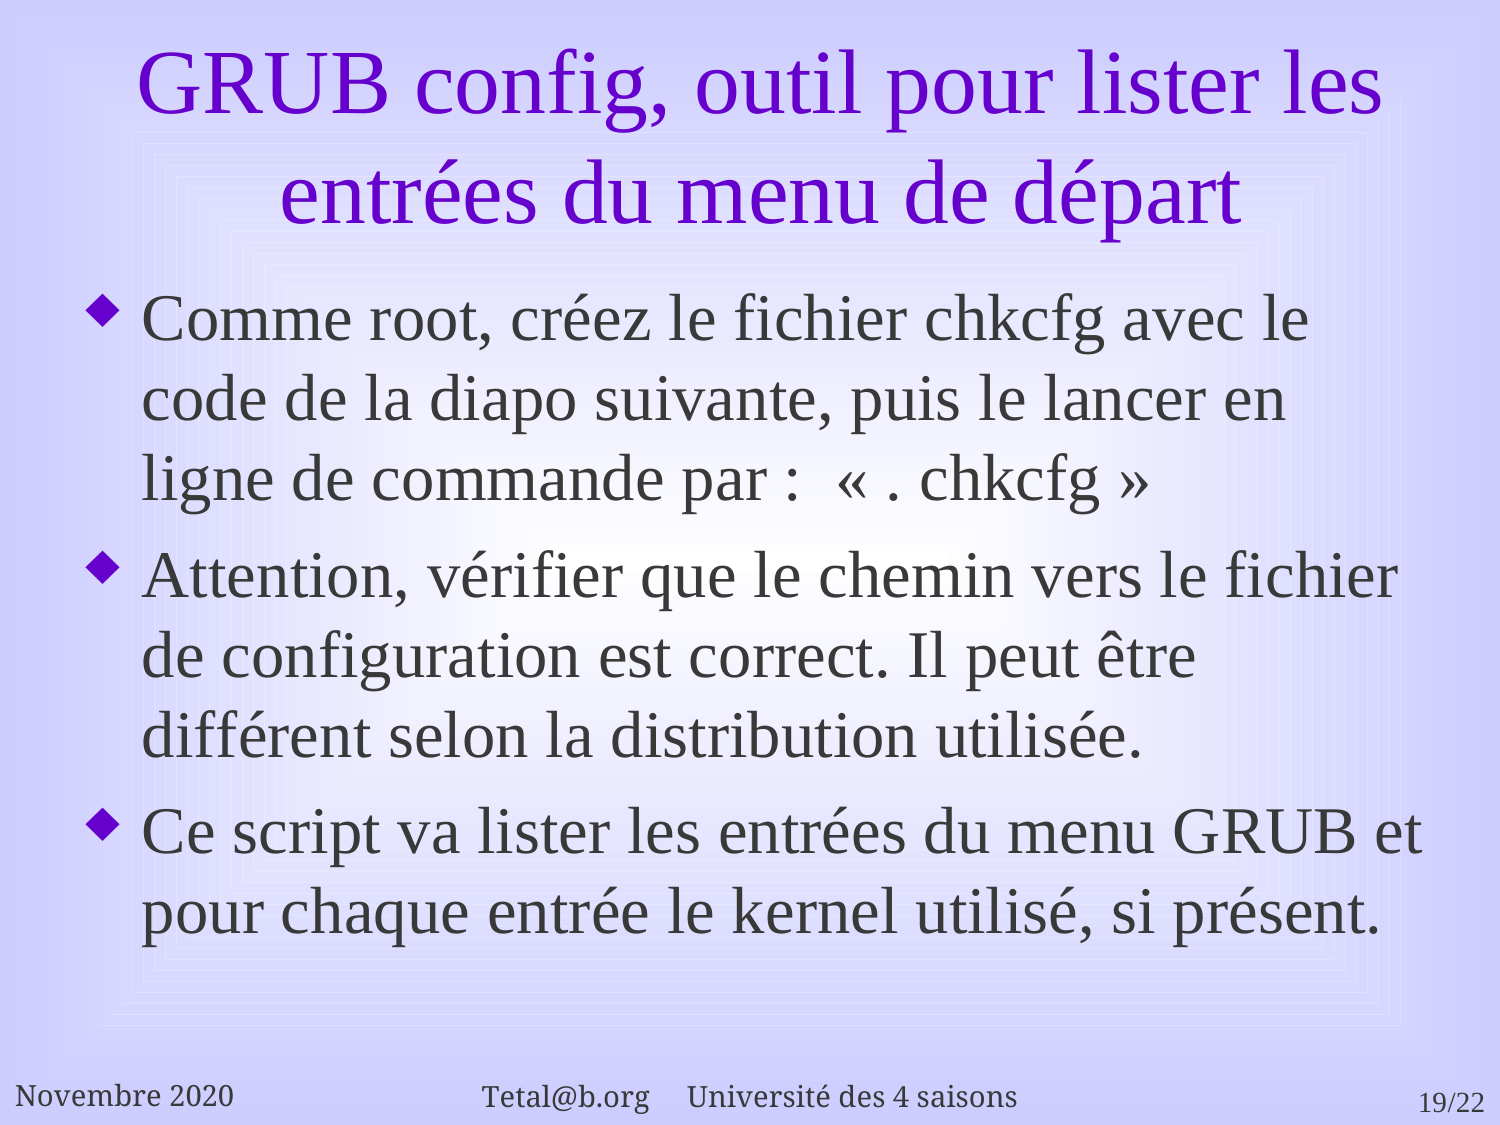

# GRUB config, outil pour lister les entrées du menu de départ
Comme root, créez le fichier chkcfg avec le code de la diapo suivante, puis le lancer en ligne de commande par :  « . chkcfg »
Attention, vérifier que le chemin vers le fichier de configuration est correct. Il peut être différent selon la distribution utilisée.
Ce script va lister les entrées du menu GRUB et pour chaque entrée le kernel utilisé, si présent.
Novembre 2020
Tetal@b.org Université des 4 saisons
19